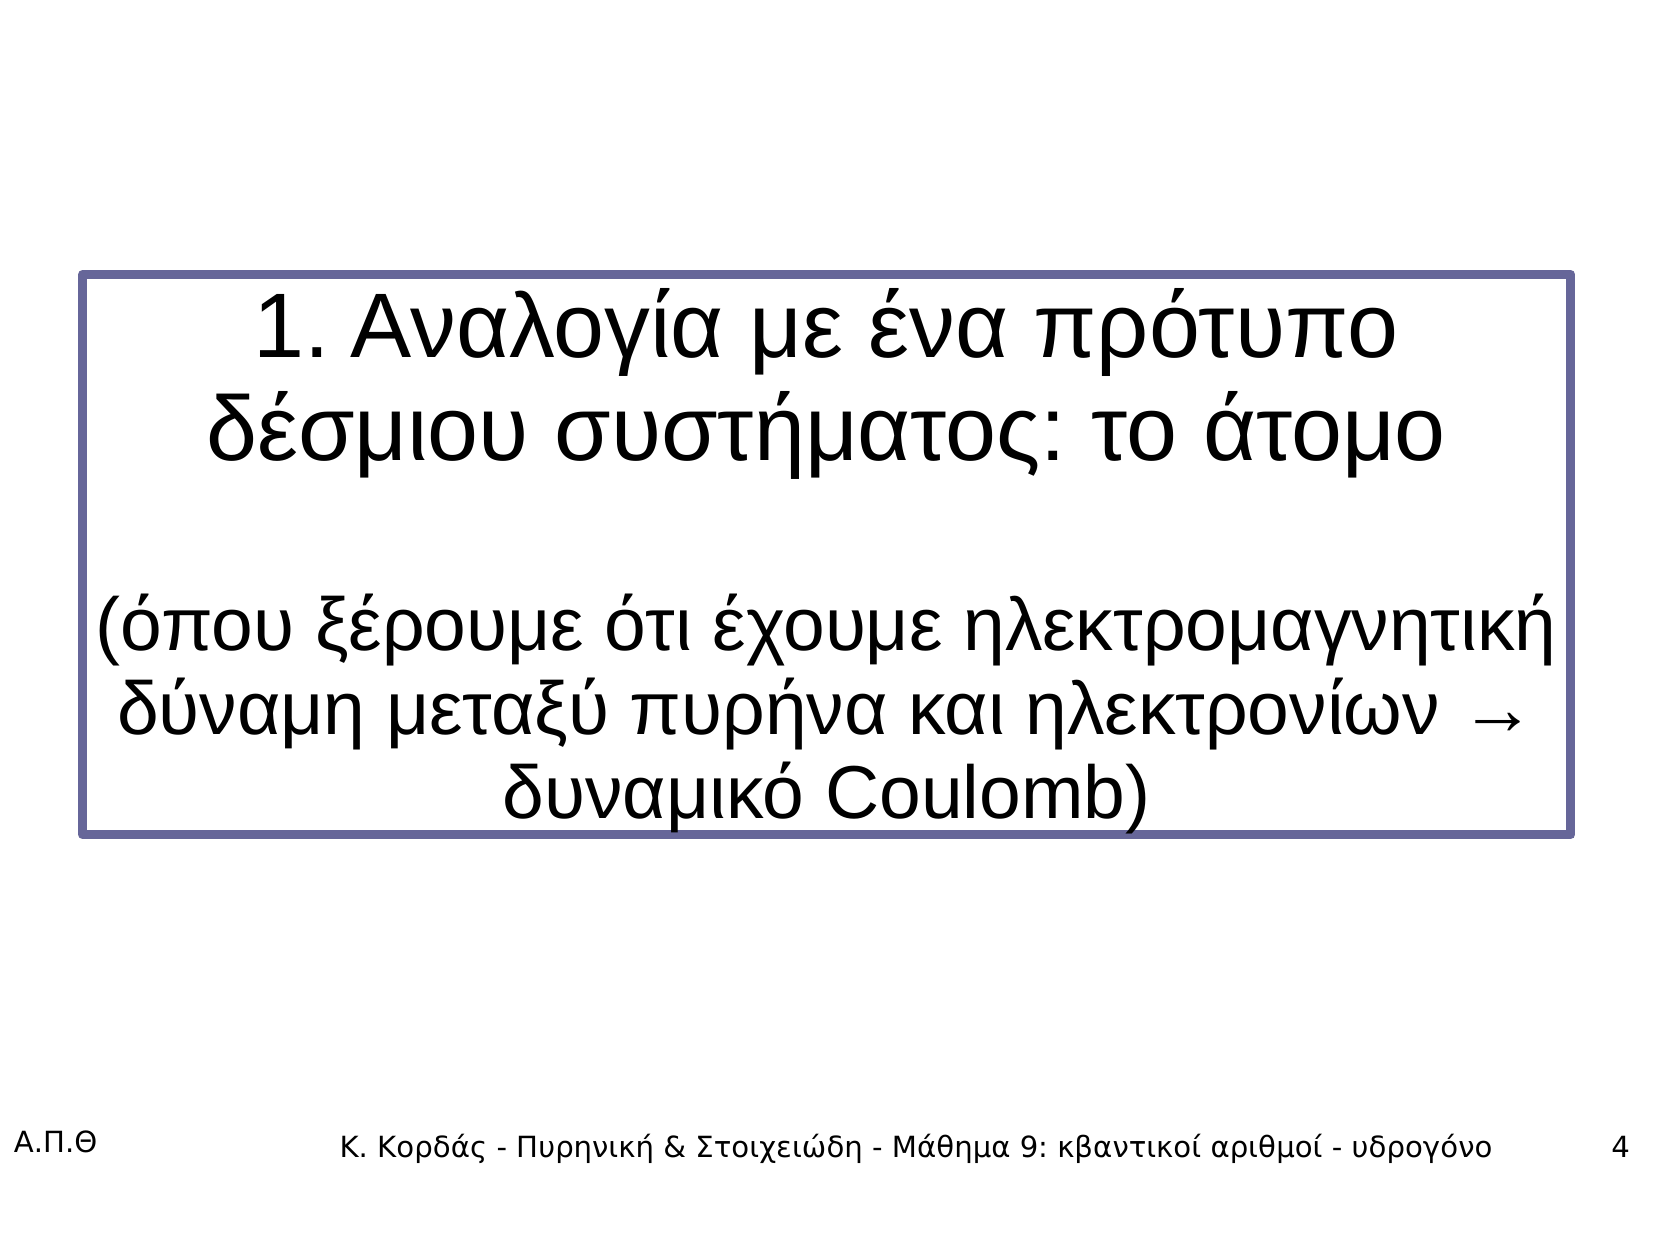

# 1. Αναλογία με ένα πρότυπο δέσμιου συστήματος: το άτομο (όπου ξέρουμε ότι έχουμε ηλεκτρομαγνητική δύναμη μεταξύ πυρήνα και ηλεκτρονίων → δυναμικό Coulomb)
Α.Π.Θ
Κ. Κορδάς - Πυρηνική & Στοιχειώδη - Μάθημα 9: κβαντικοί αριθμοί - υδρογόνο
4